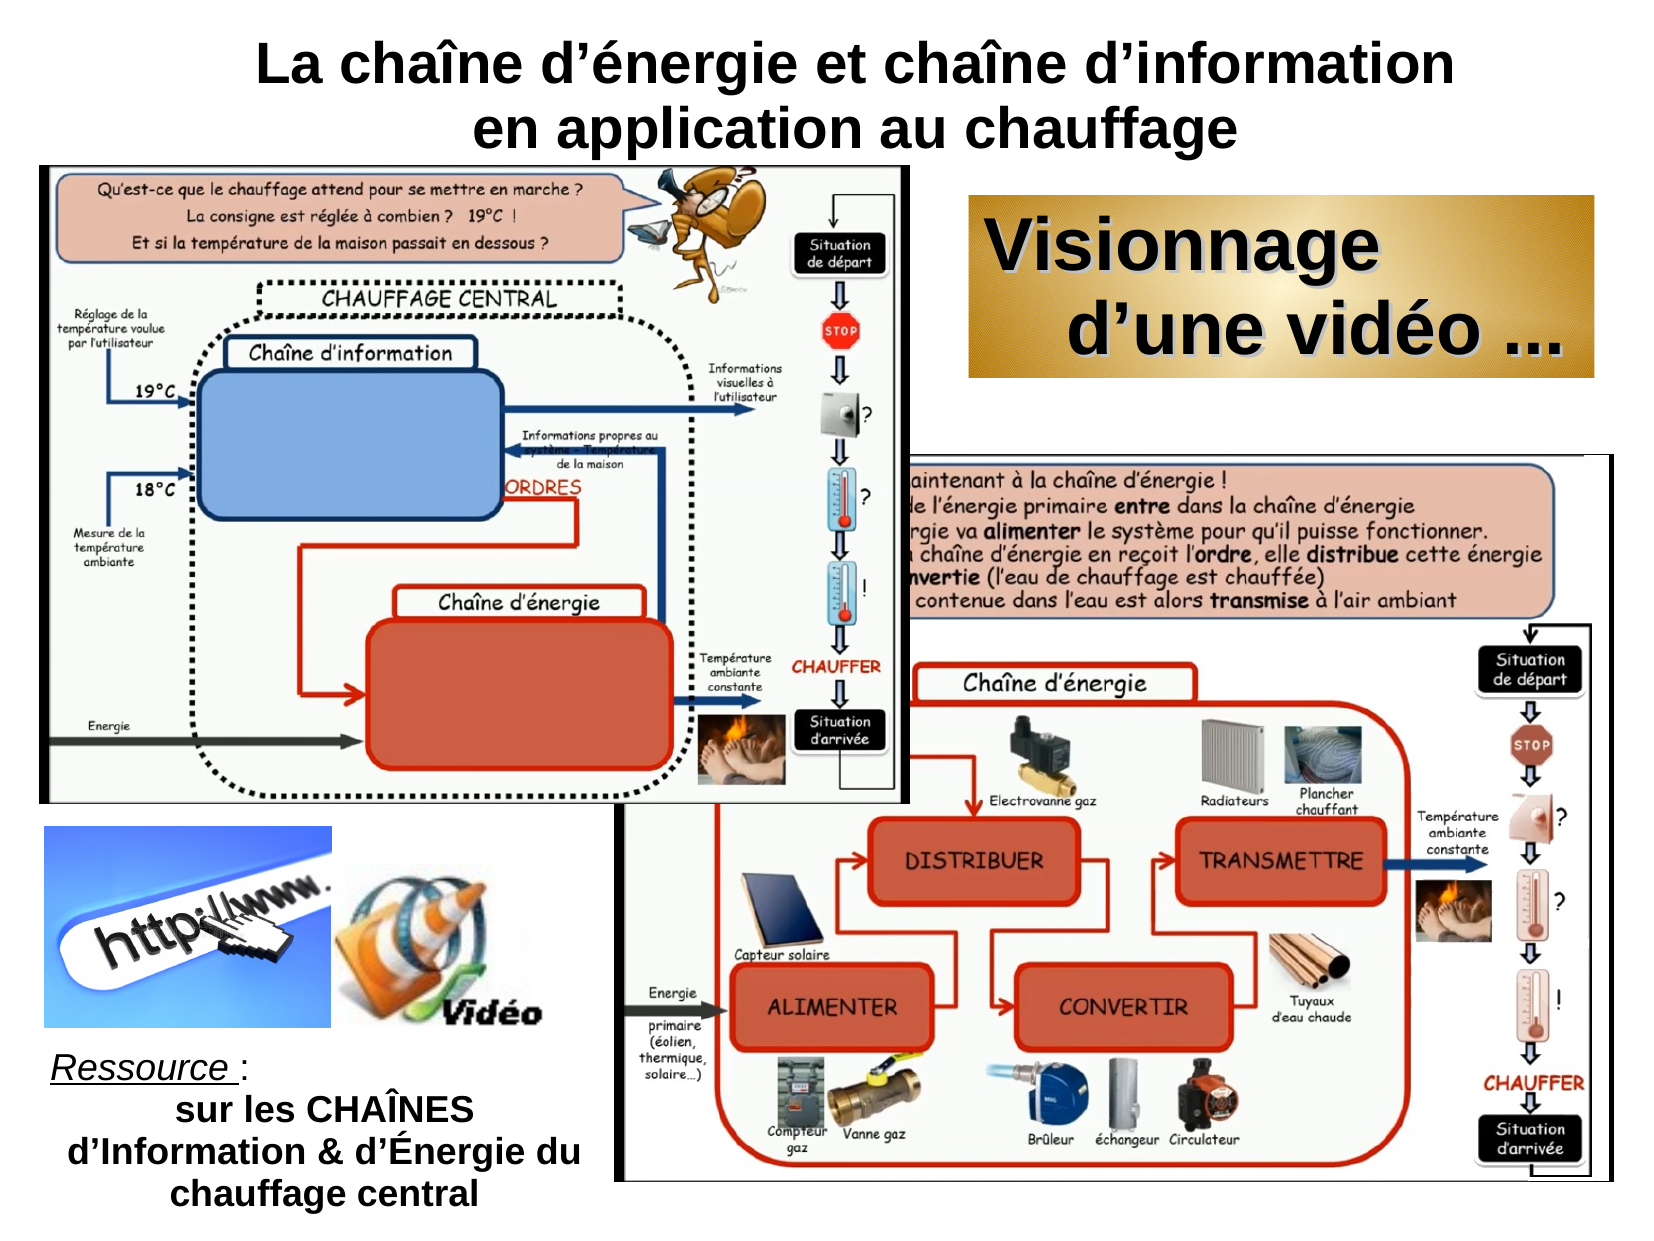

La chaîne d’énergie et chaîne d’information
en application au chauffage
Visionnage
 d’une vidéo ...
Ressource :
sur les CHAÎNES d’Information & d’Énergie du chauffage central